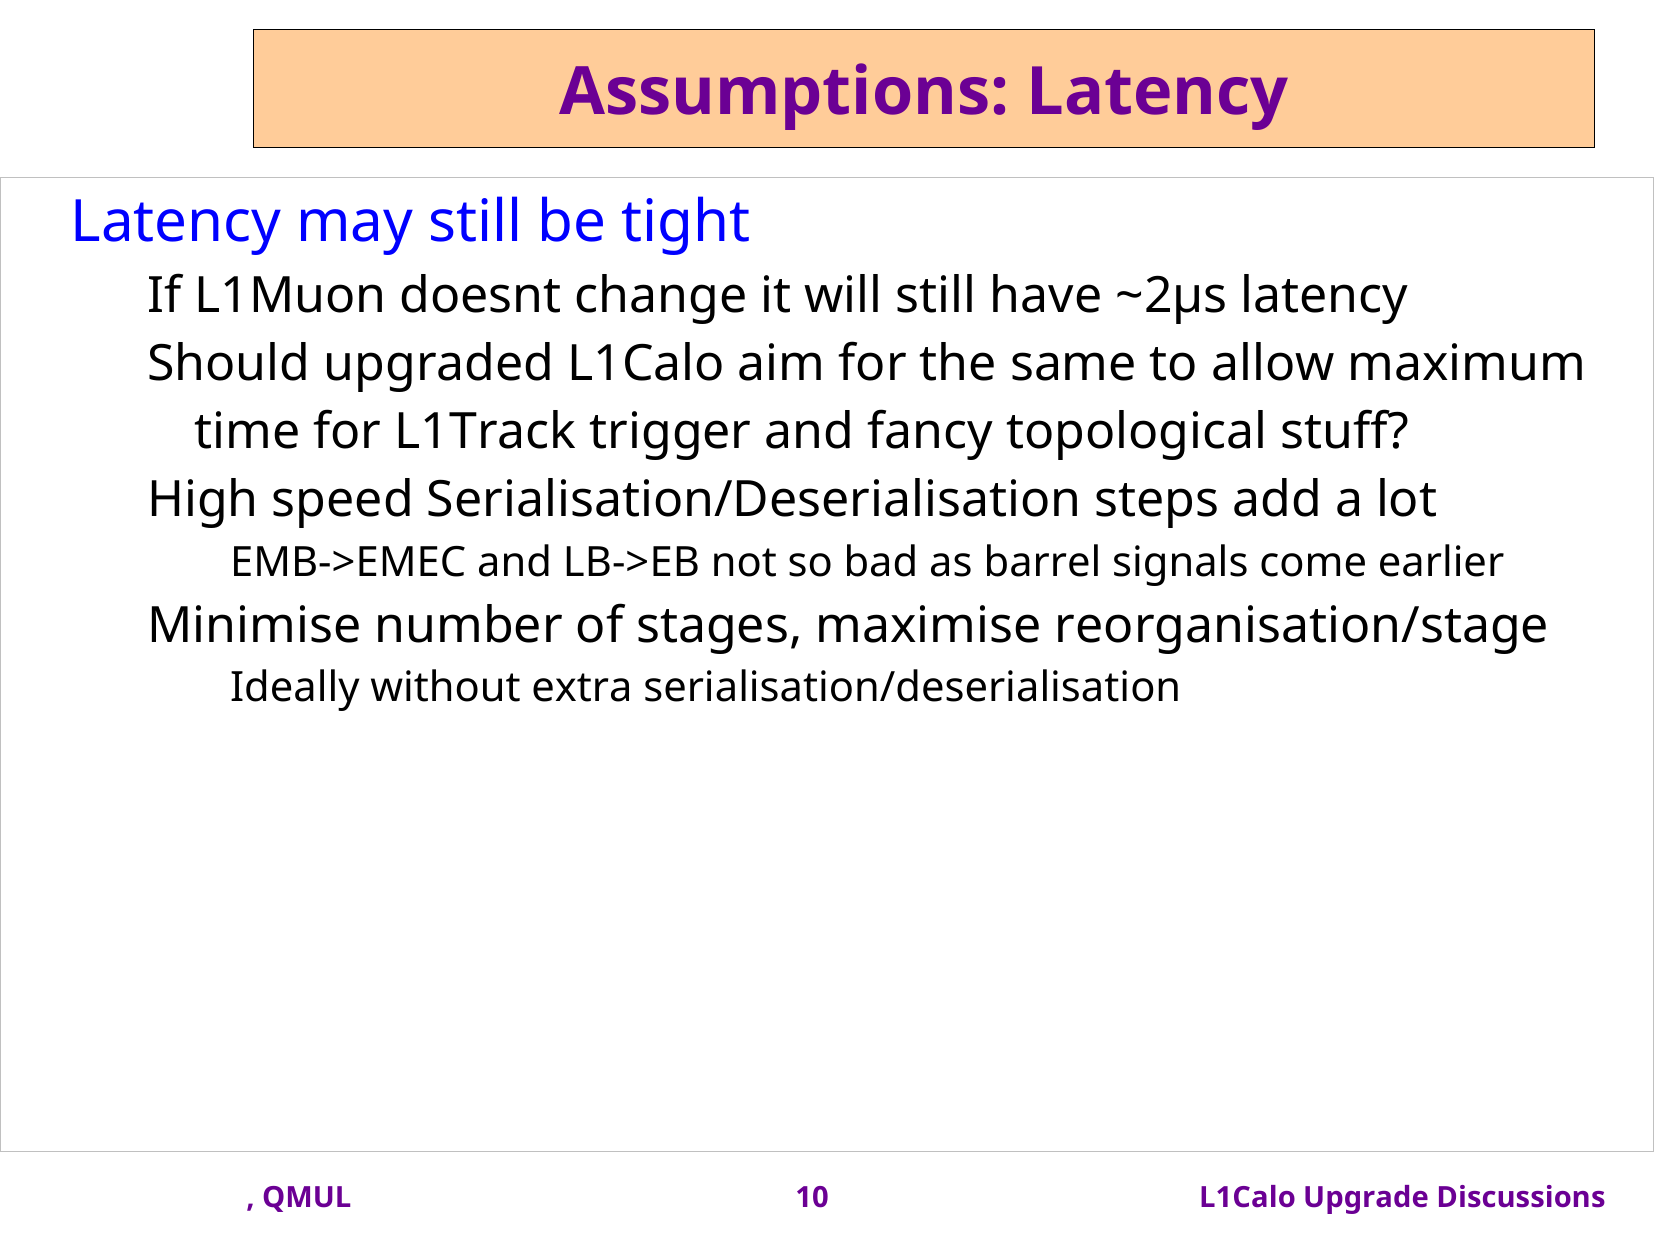

# Assumptions: Latency
Latency may still be tight
If L1Muon doesnt change it will still have ~2µs latency
Should upgraded L1Calo aim for the same to allow maximum time for L1Track trigger and fancy topological stuff?
High speed Serialisation/Deserialisation steps add a lot
EMB->EMEC and LB->EB not so bad as barrel signals come earlier
Minimise number of stages, maximise reorganisation/stage
Ideally without extra serialisation/deserialisation